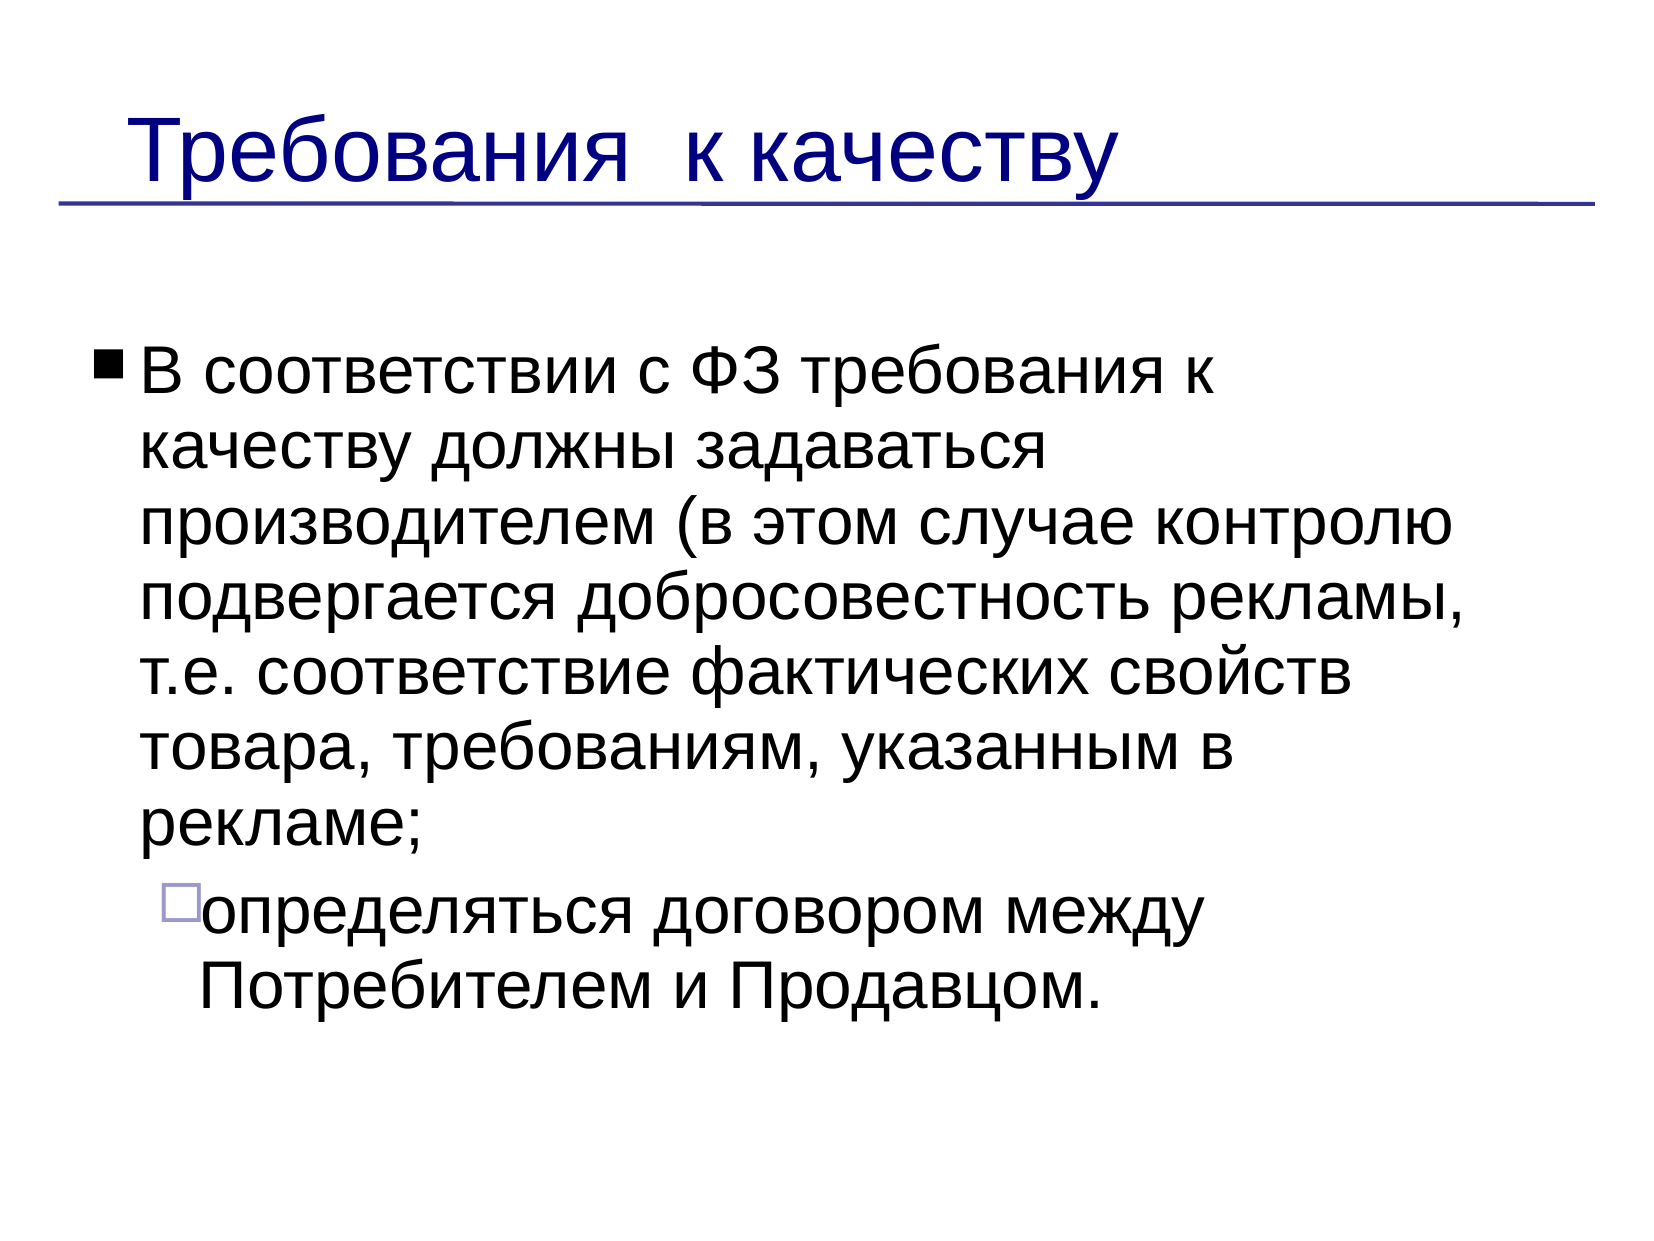

# Требования к качеству
В соответствии с ФЗ требования к качеству должны задаваться производителем (в этом случае контролю подвергается добросовестность рекламы, т.е. соответствие фактических свойств товара, требованиям, указанным в рекламе;
определяться договором между Потребителем и Продавцом.